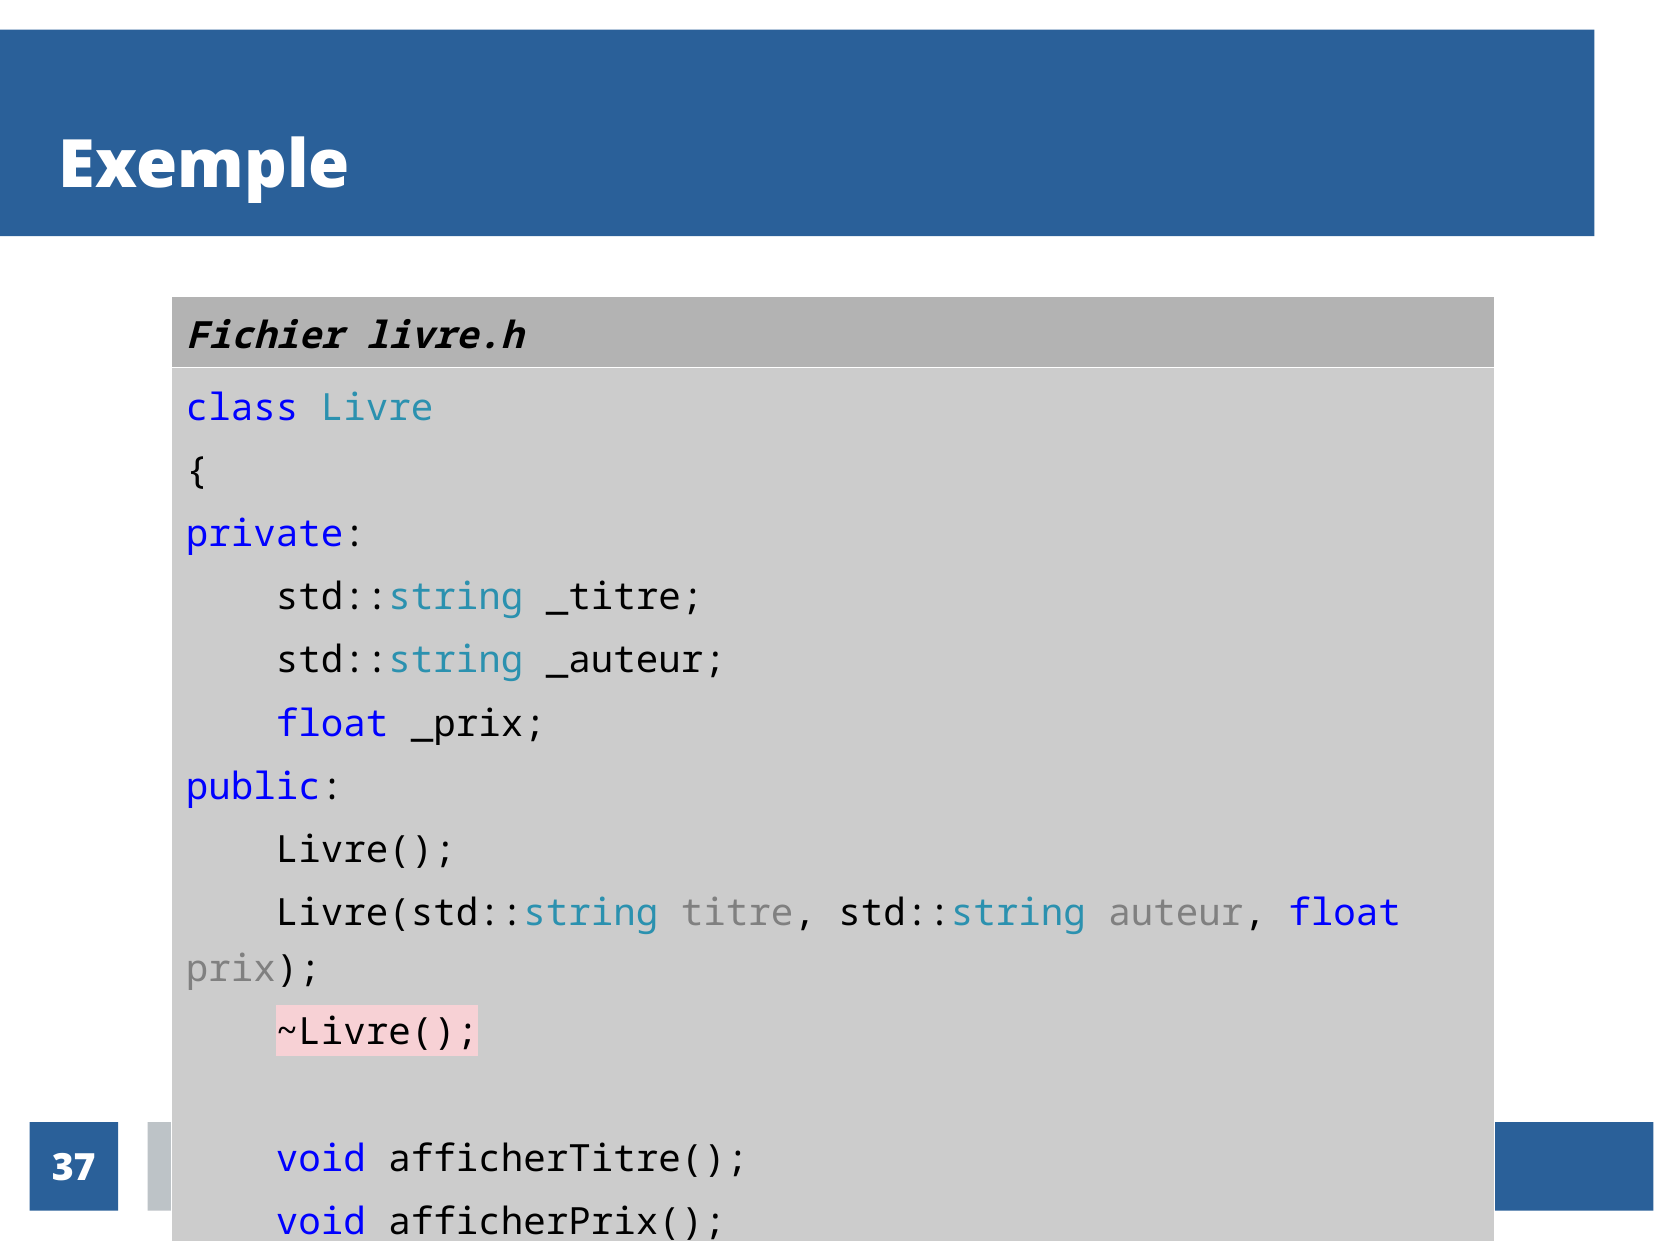

# Exemple
| Fichier livre.h |
| --- |
| class Livre { private: std::string \_titre; std::string \_auteur; float \_prix; public: Livre(); Livre(std::string titre, std::string auteur, float prix); ~Livre(); void afficherTitre(); void afficherPrix(); }; |
37